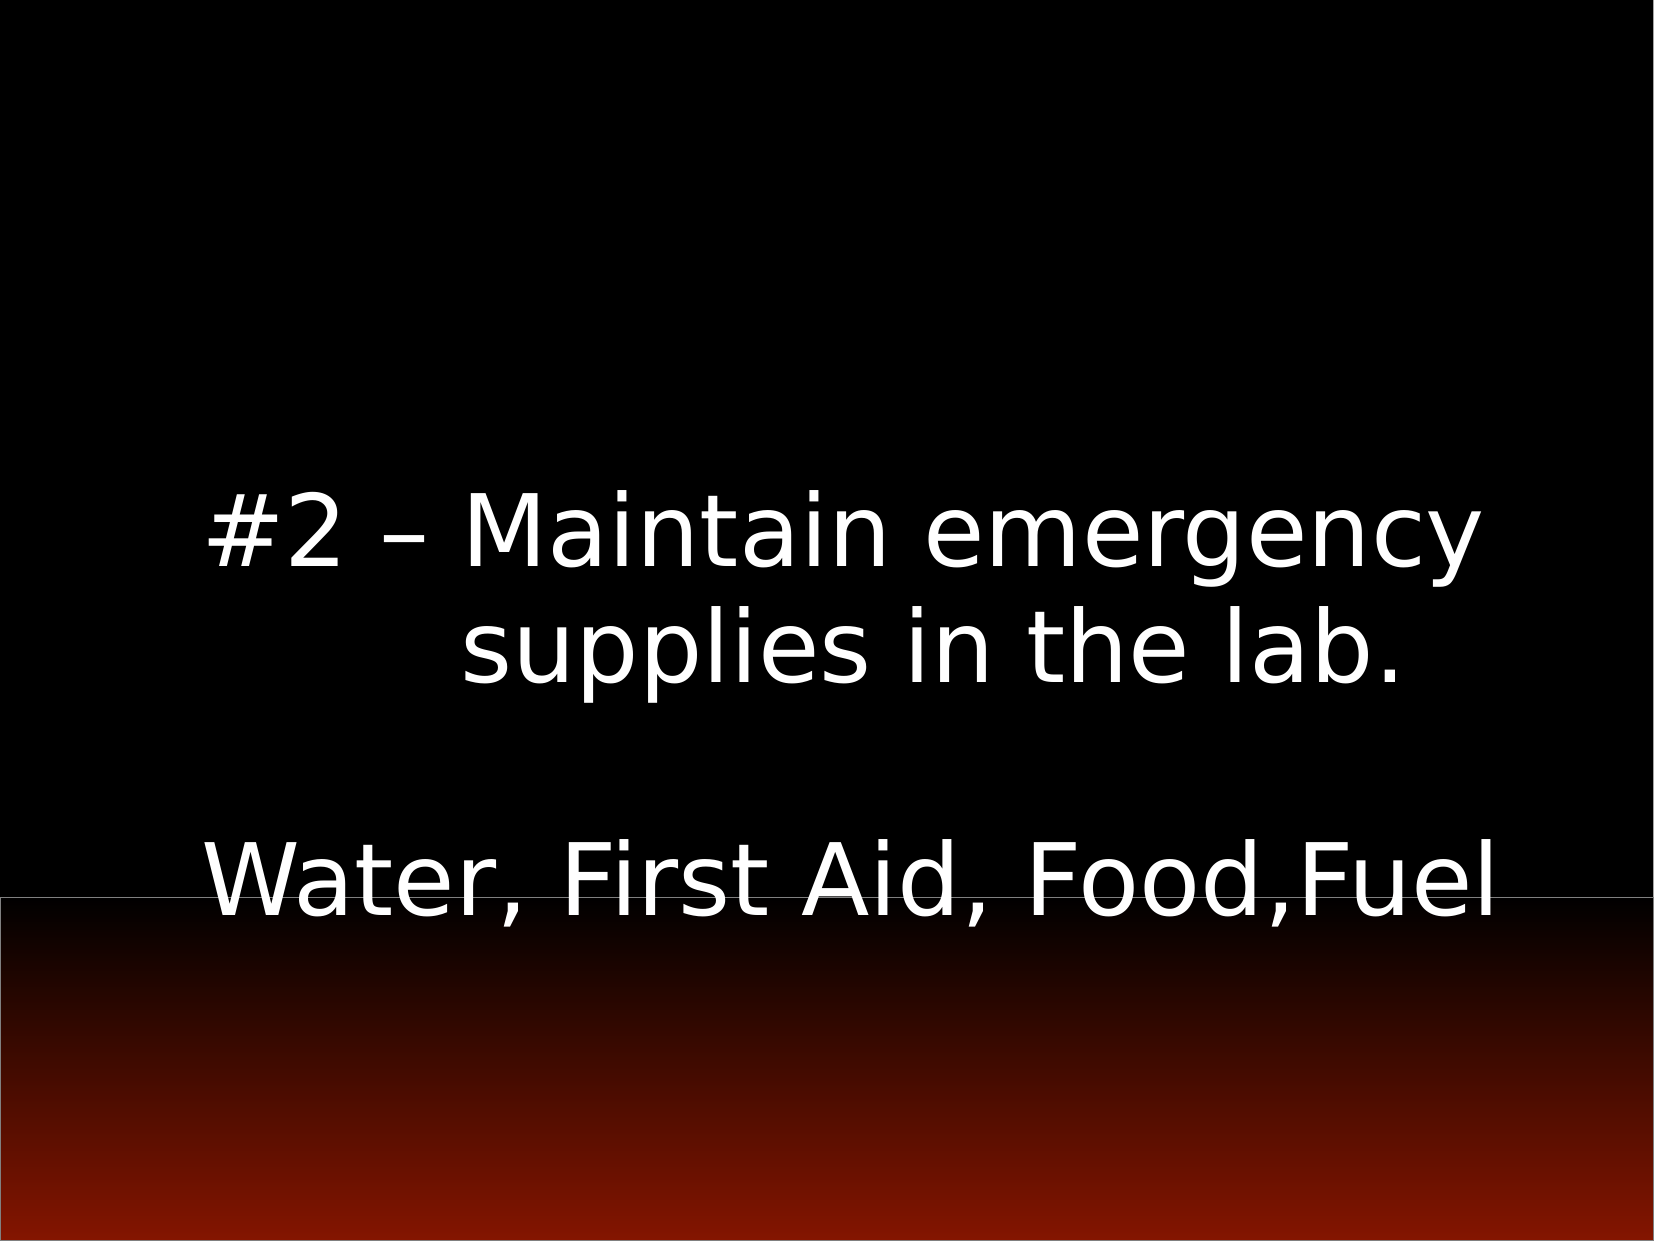

#2 – Maintain emergency supplies in the lab.
Water, First Aid, Food,Fuel